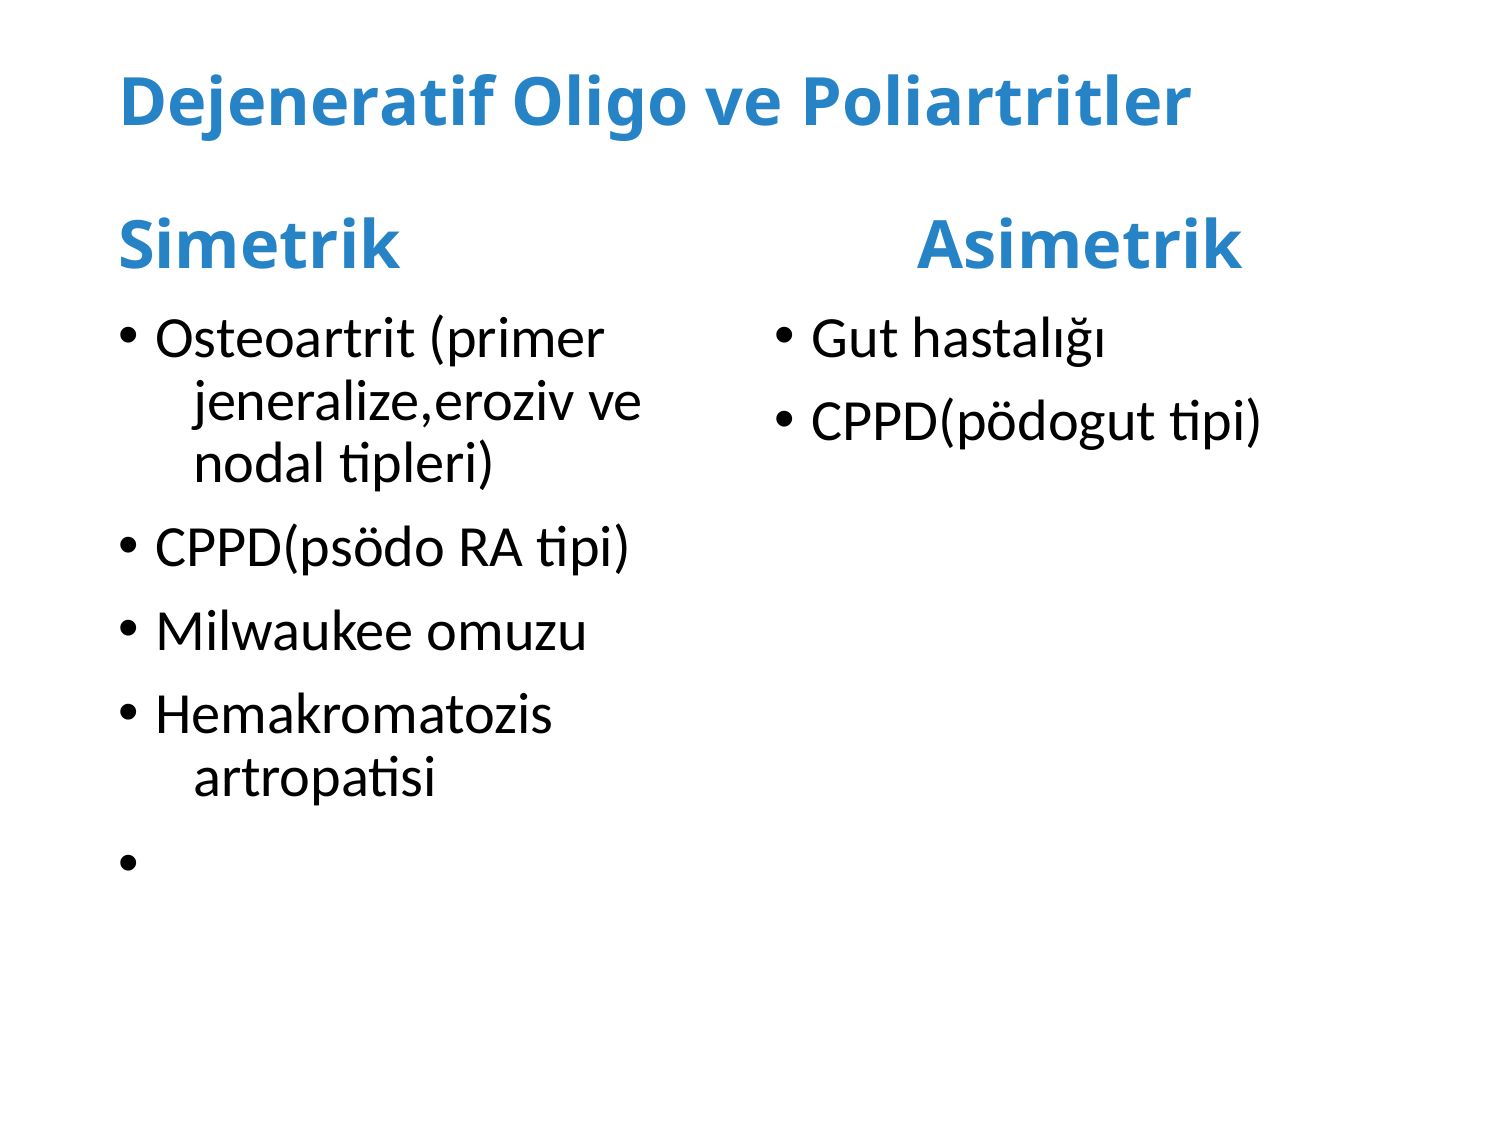

# Dejeneratif Oligo ve Poliartritler Simetrik Asimetrik
Osteoartrit (primer jeneralize,eroziv ve nodal tipleri)
CPPD(psödo RA tipi)
Milwaukee omuzu
Hemakromatozis artropatisi
Gut hastalığı
CPPD(pödogut tipi)